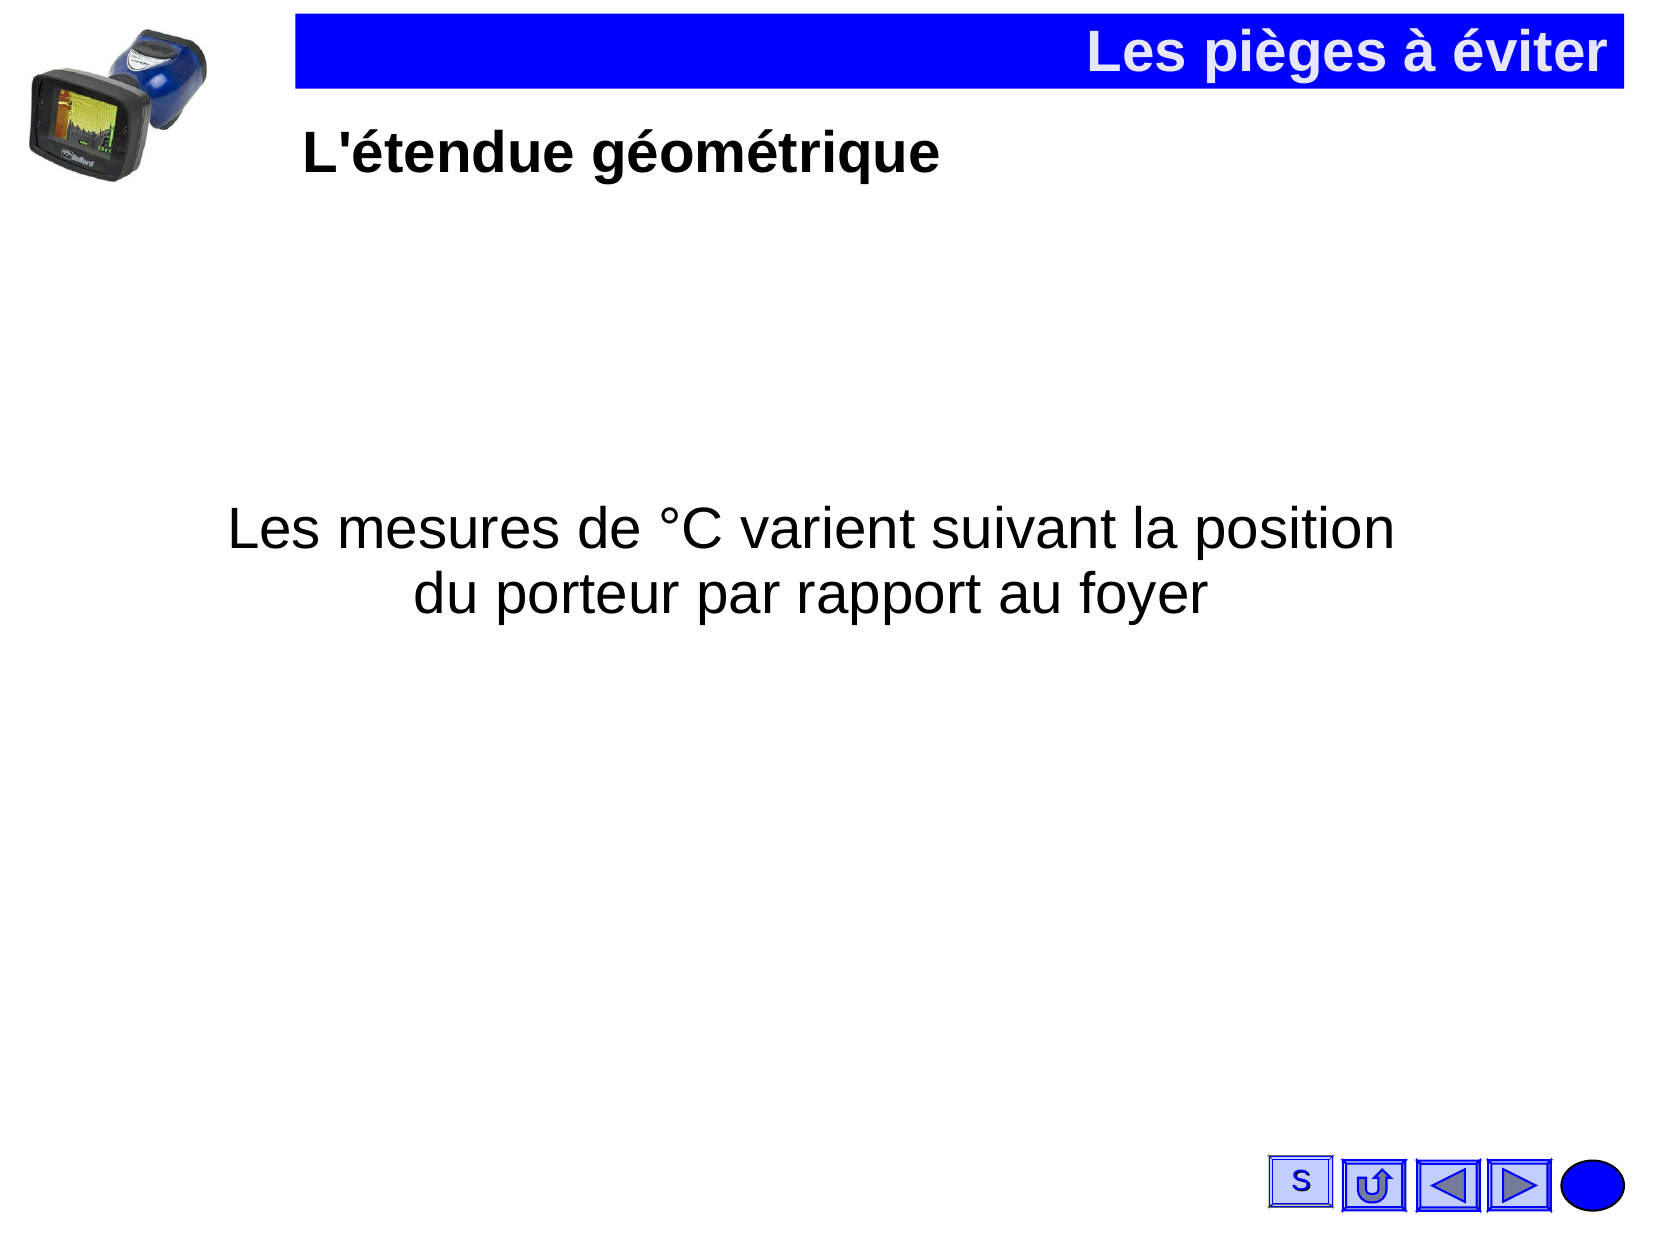

Les pièges à éviter
L'étendue géométrique
Les mesures de °C varient suivant la position du porteur par rapport au foyer